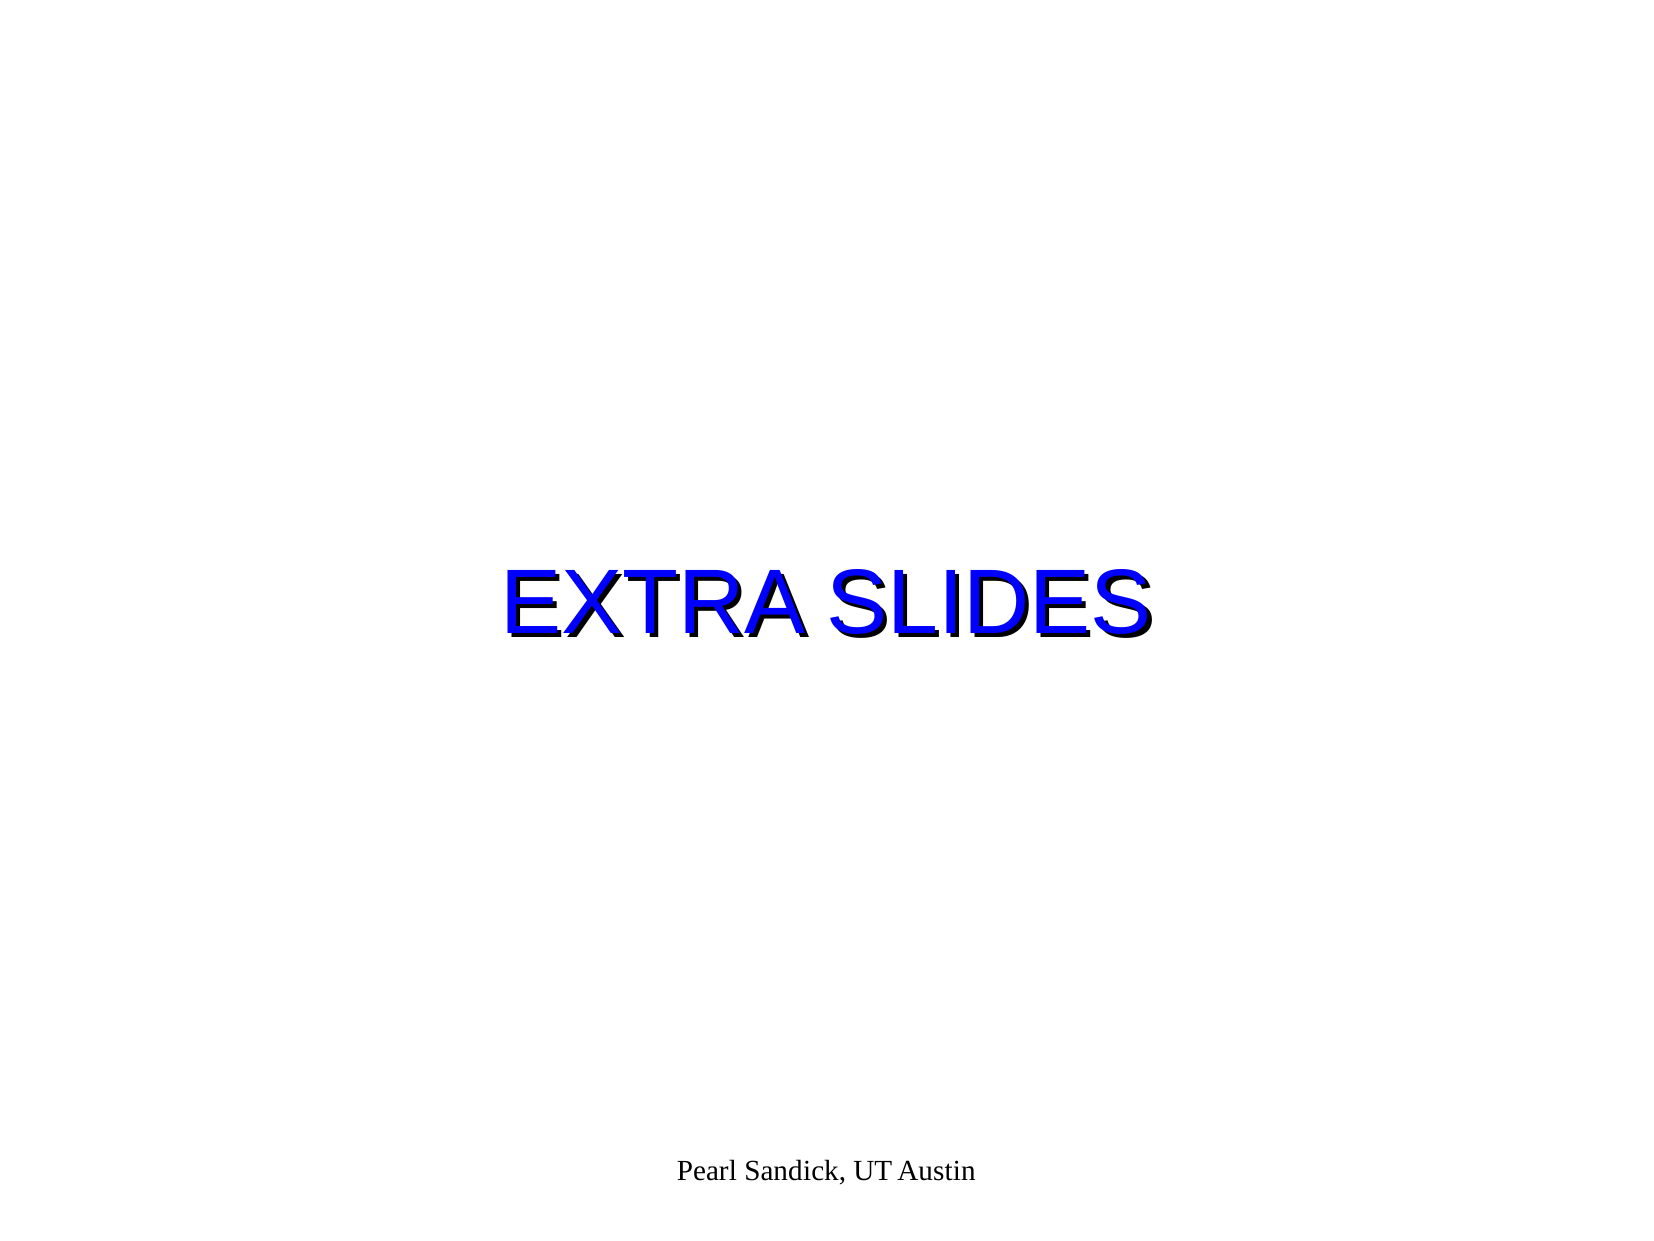

# EXTRA SLIDES
Pearl Sandick, UT Austin